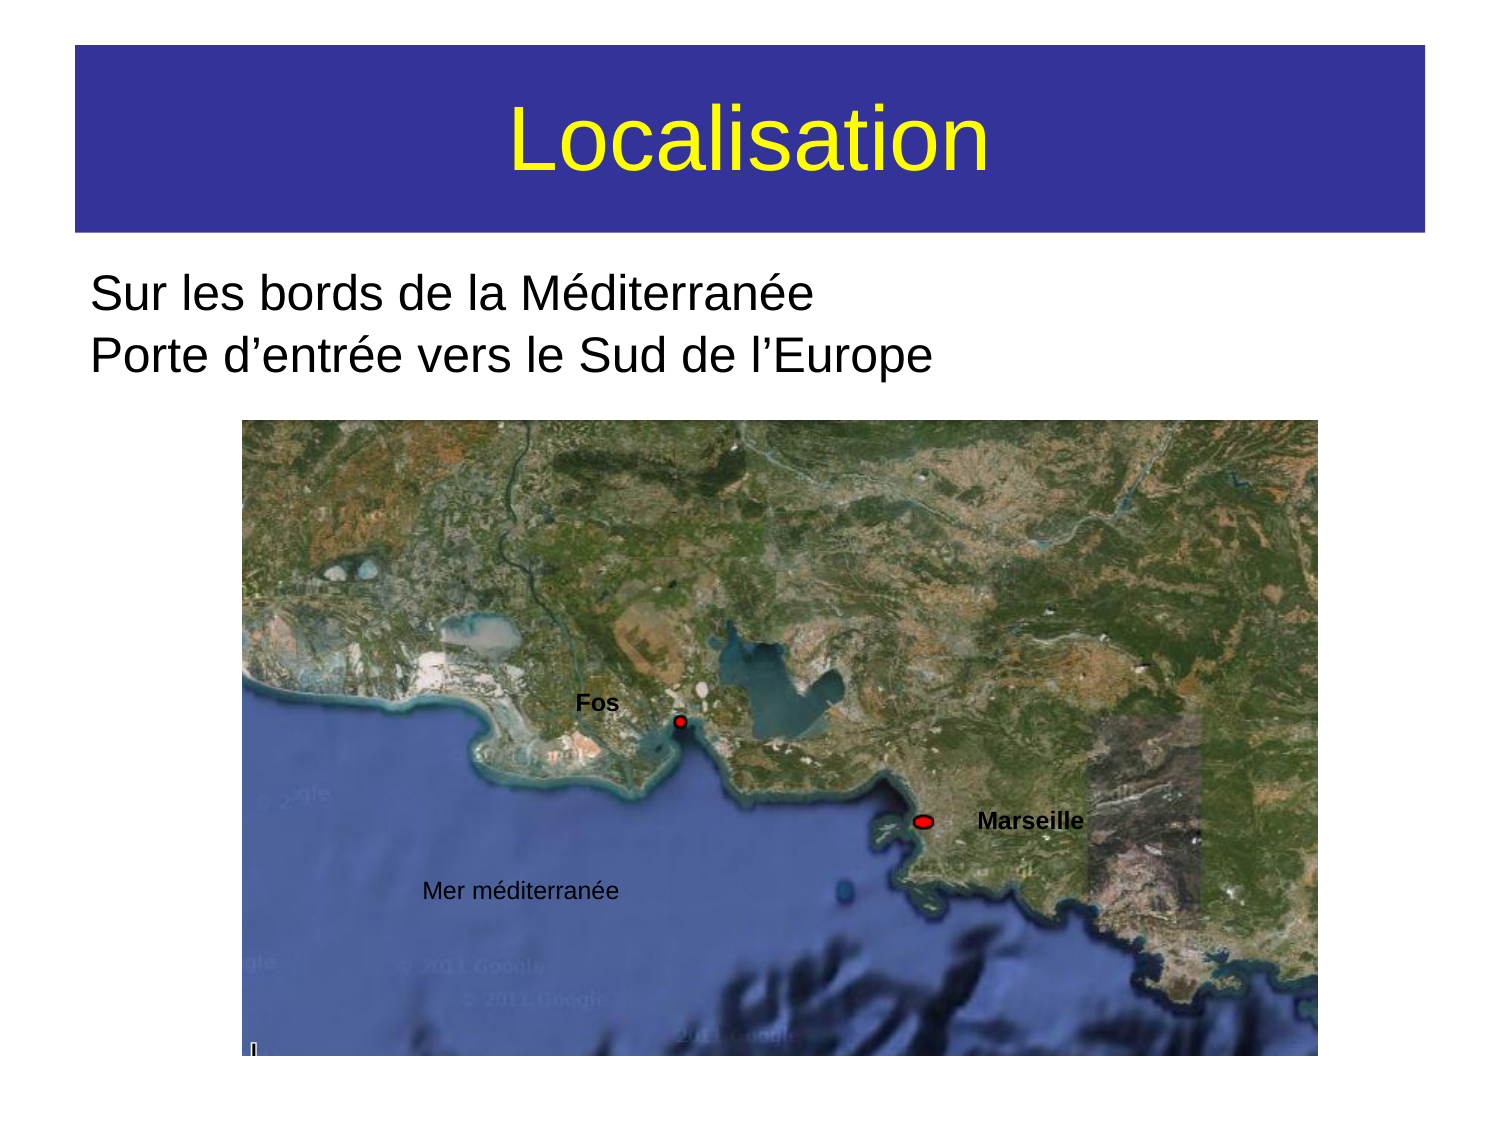

# Localisation
Sur les bords de la Méditerranée
Porte d’entrée vers le Sud de l’Europe
Fos
Marseille
Mer méditerranée